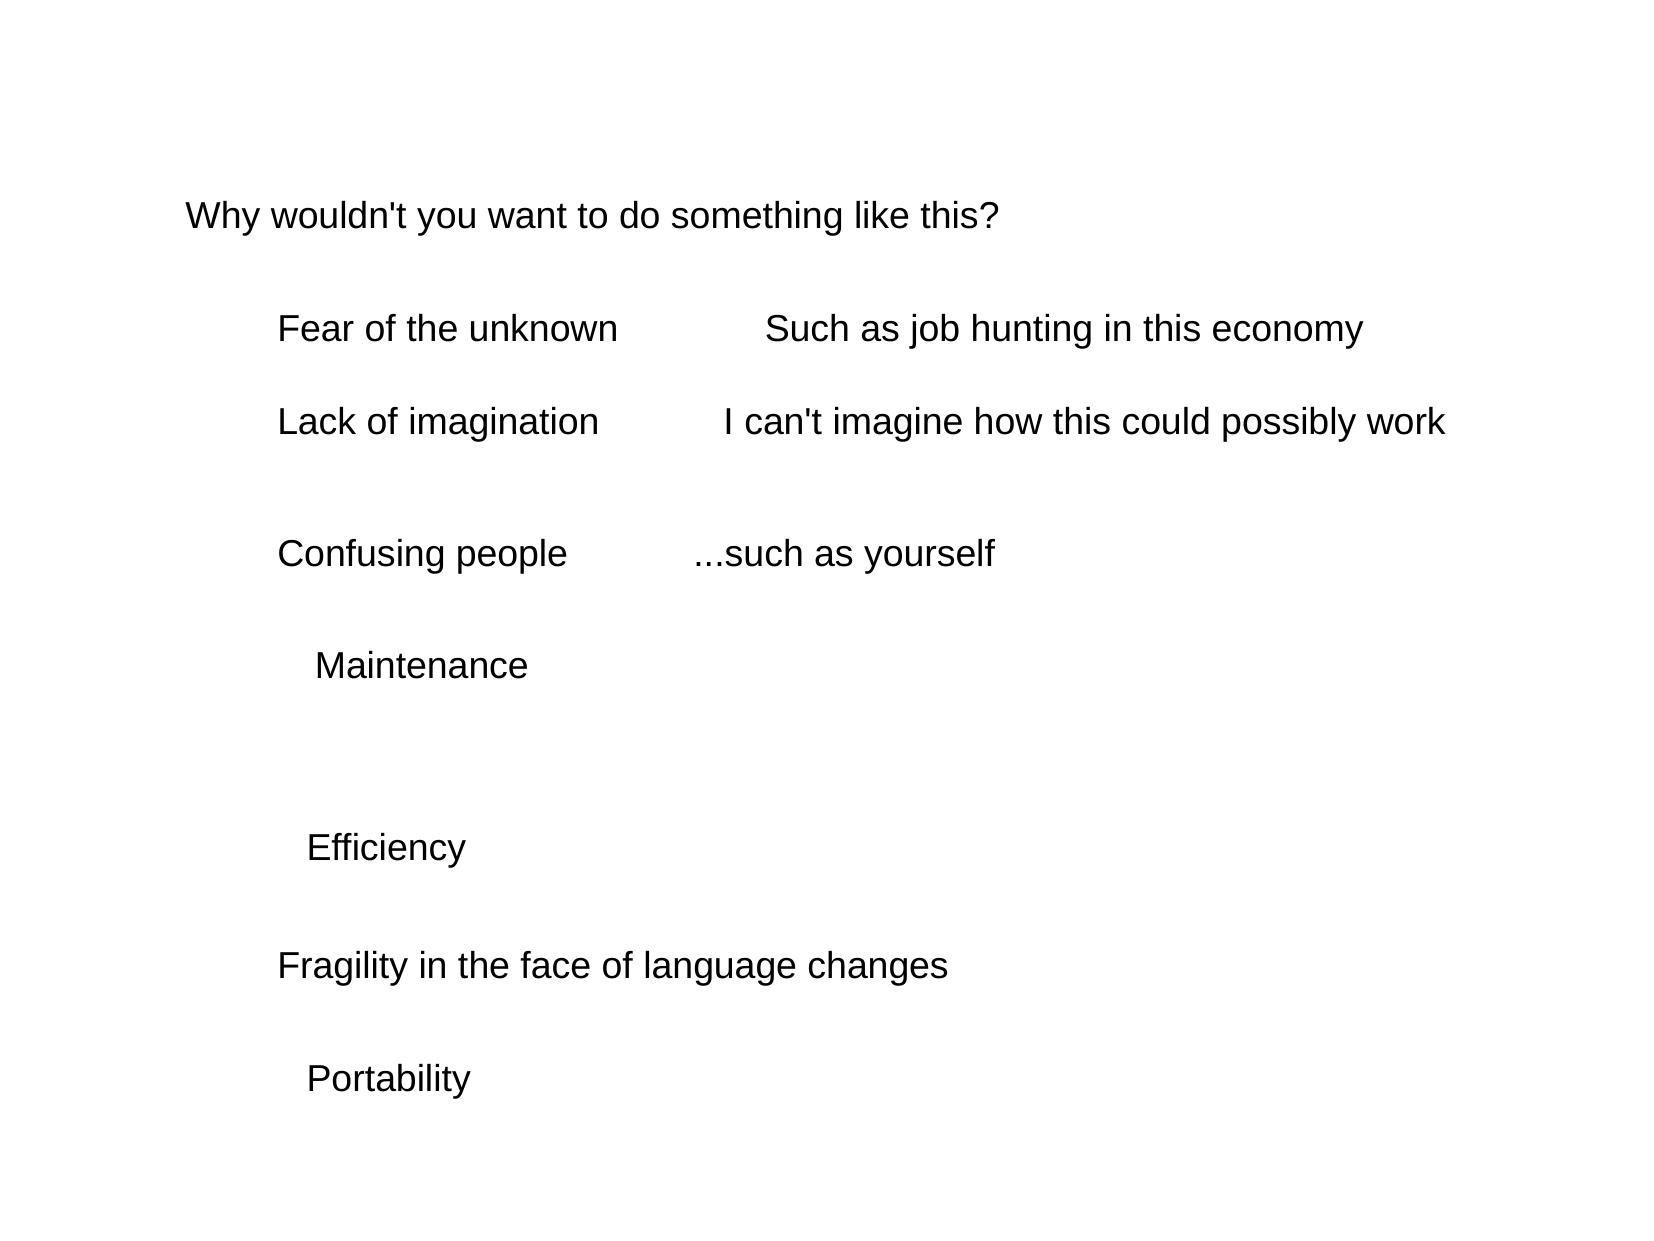

Why wouldn't you want to do something like this?
Fear of the unknown
Such as job hunting in this economy
Lack of imagination
I can't imagine how this could possibly work
Confusing people
...such as yourself
Maintenance
Efficiency
Fragility in the face of language changes
Portability